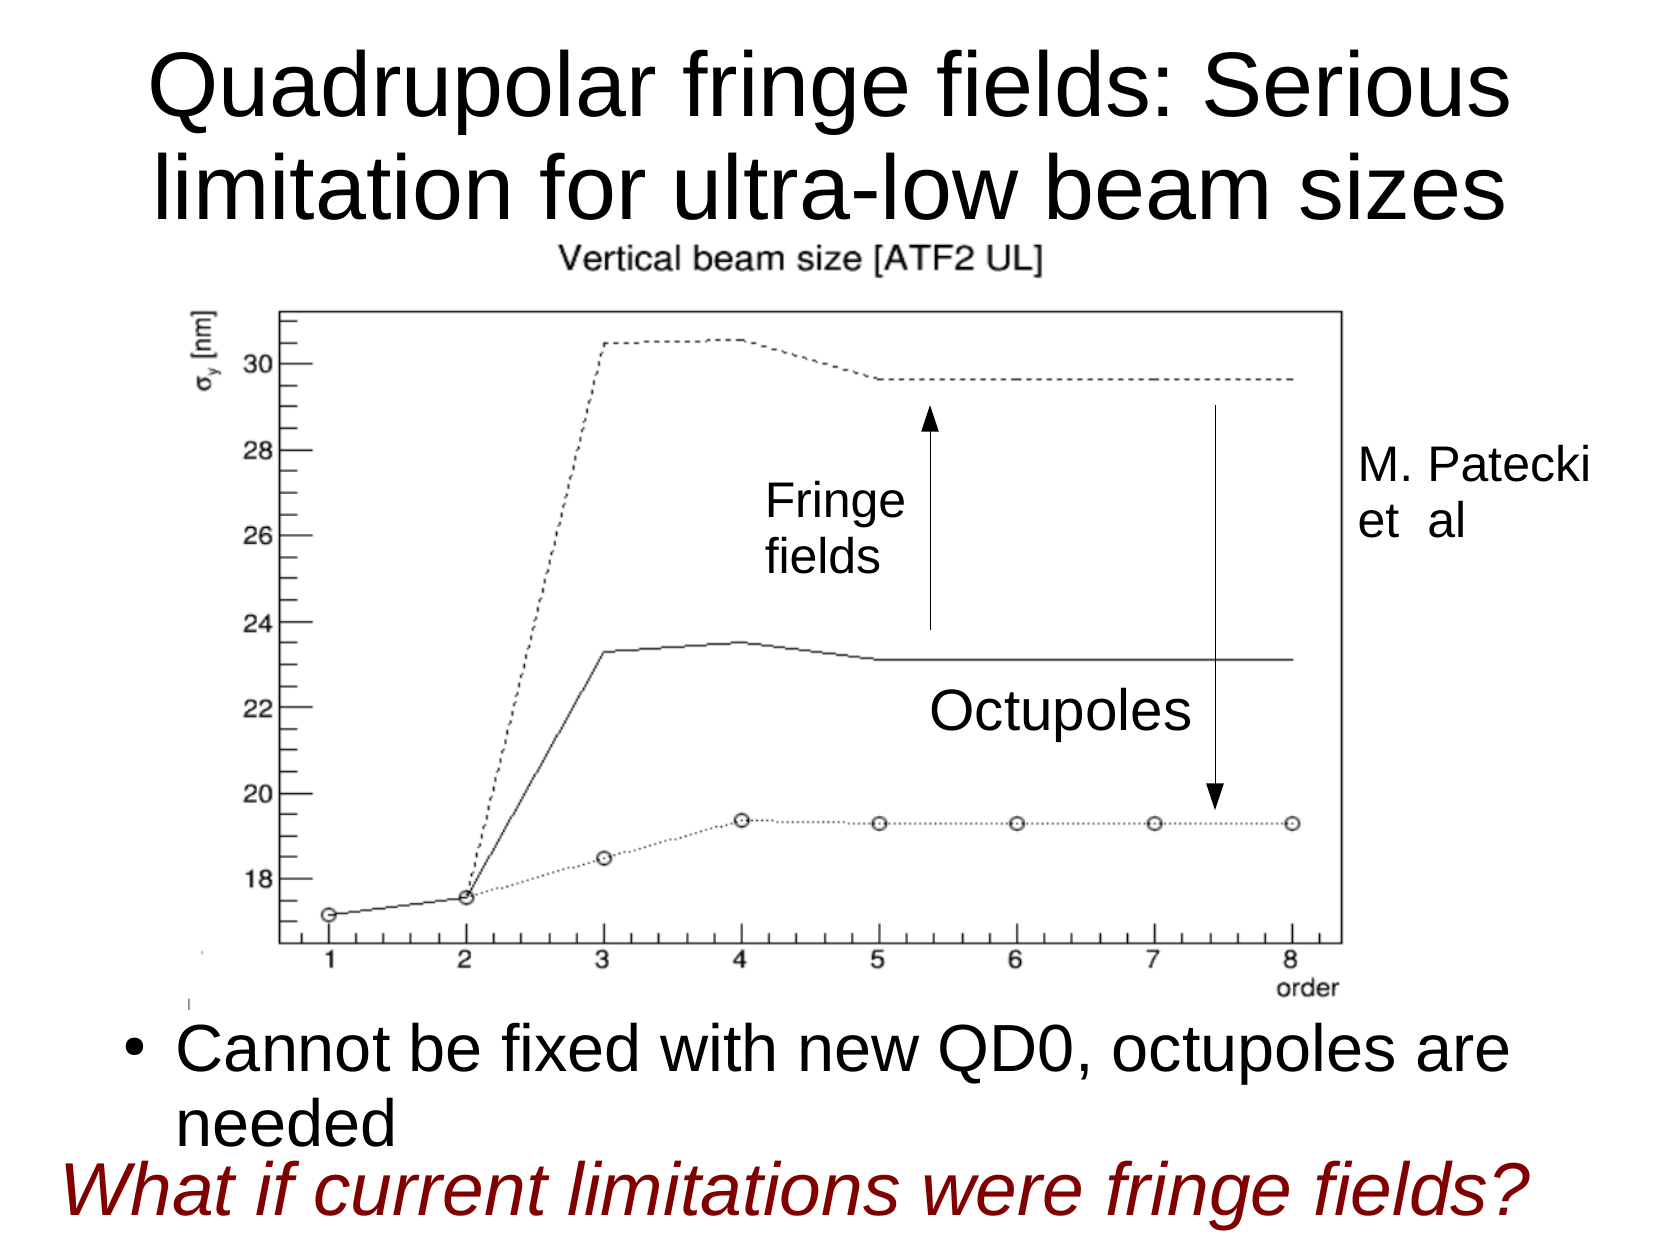

# Quadrupolar fringe fields: Serious limitation for ultra-low beam sizes
M. Patecki
et al
Fringe
fields
Octupoles
Cannot be fixed with new QD0, octupoles are needed
What if current limitations were fringe fields?